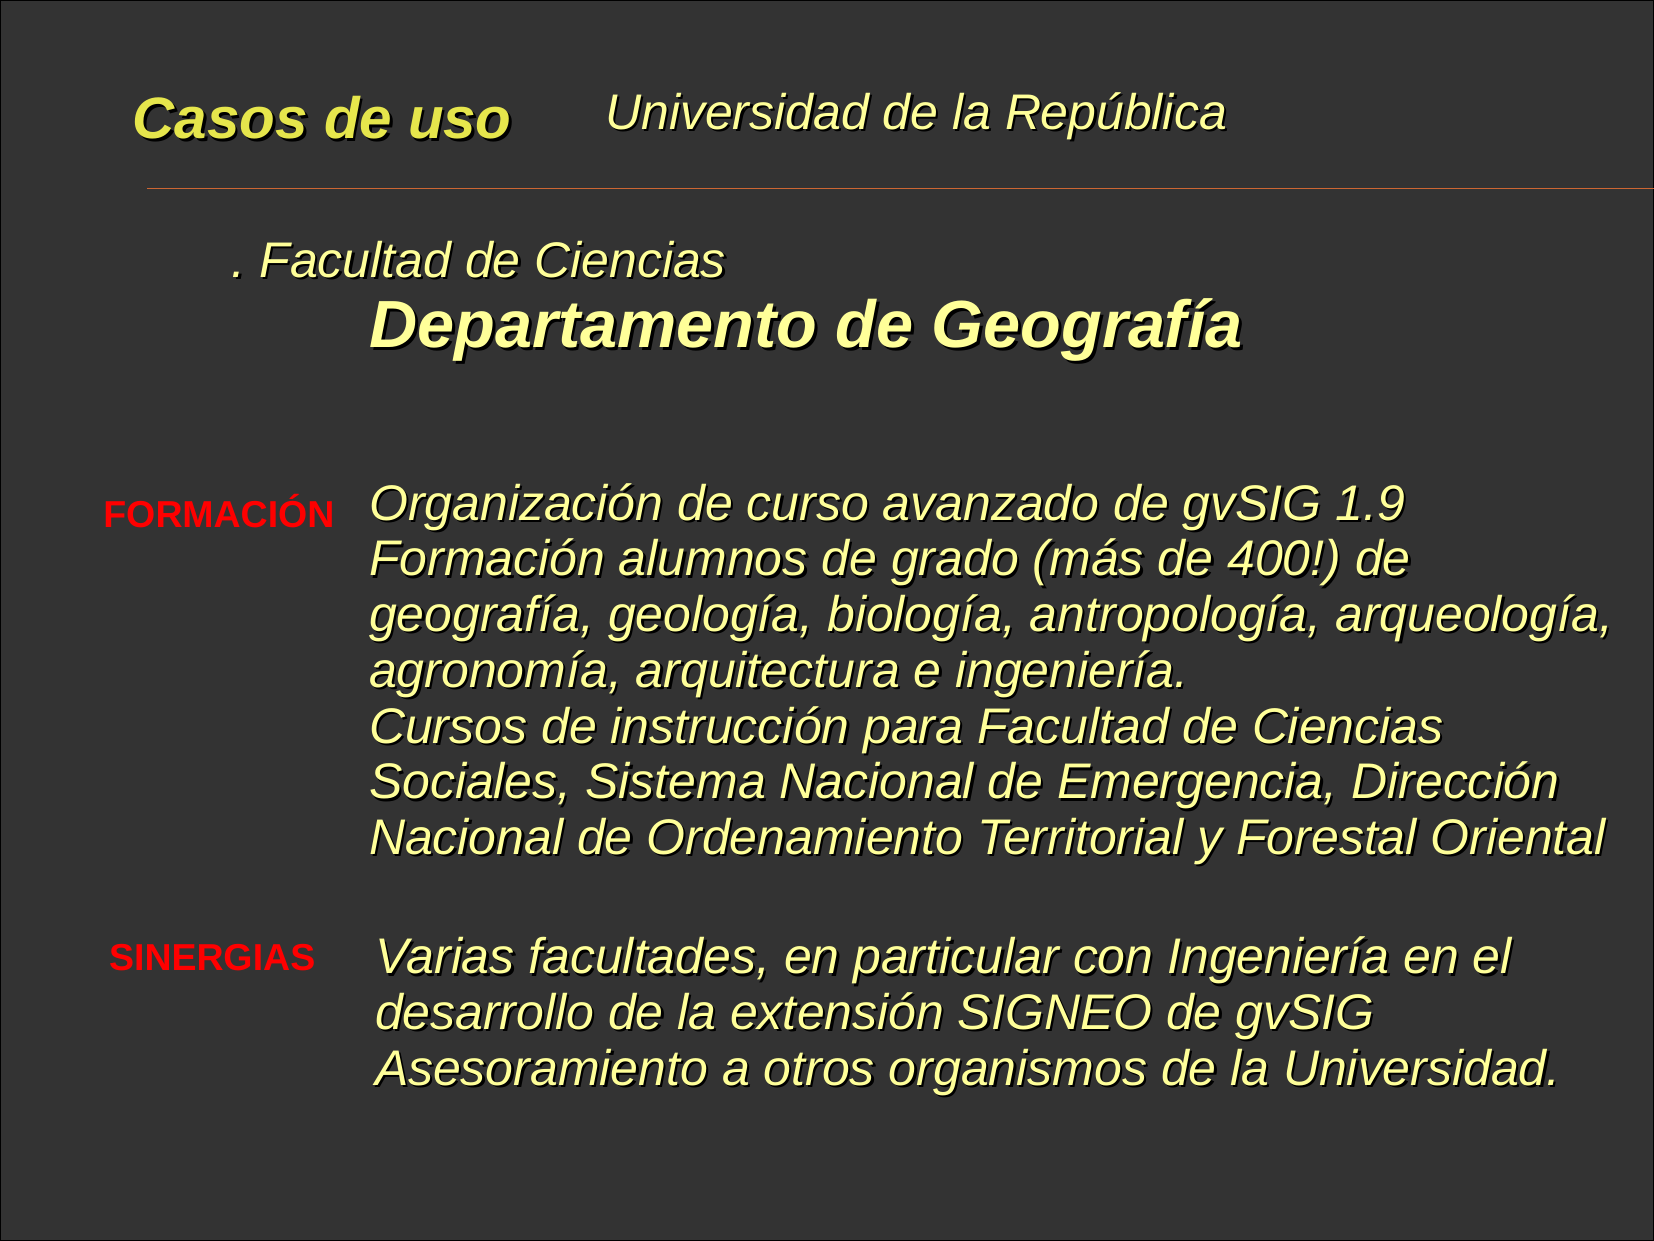

Universidad de la República
Casos de uso
 . Facultad de Ciencias
		Departamento de Geografía
Organización de curso avanzado de gvSIG 1.9
Formación alumnos de grado (más de 400!) de geografía, geología, biología, antropología, arqueología, agronomía, arquitectura e ingeniería.
Cursos de instrucción para Facultad de Ciencias Sociales, Sistema Nacional de Emergencia, Dirección Nacional de Ordenamiento Territorial y Forestal Oriental
FORMACIÓN
Varias facultades, en particular con Ingeniería en el desarrollo de la extensión SIGNEO de gvSIG
Asesoramiento a otros organismos de la Universidad.
SINERGIAS